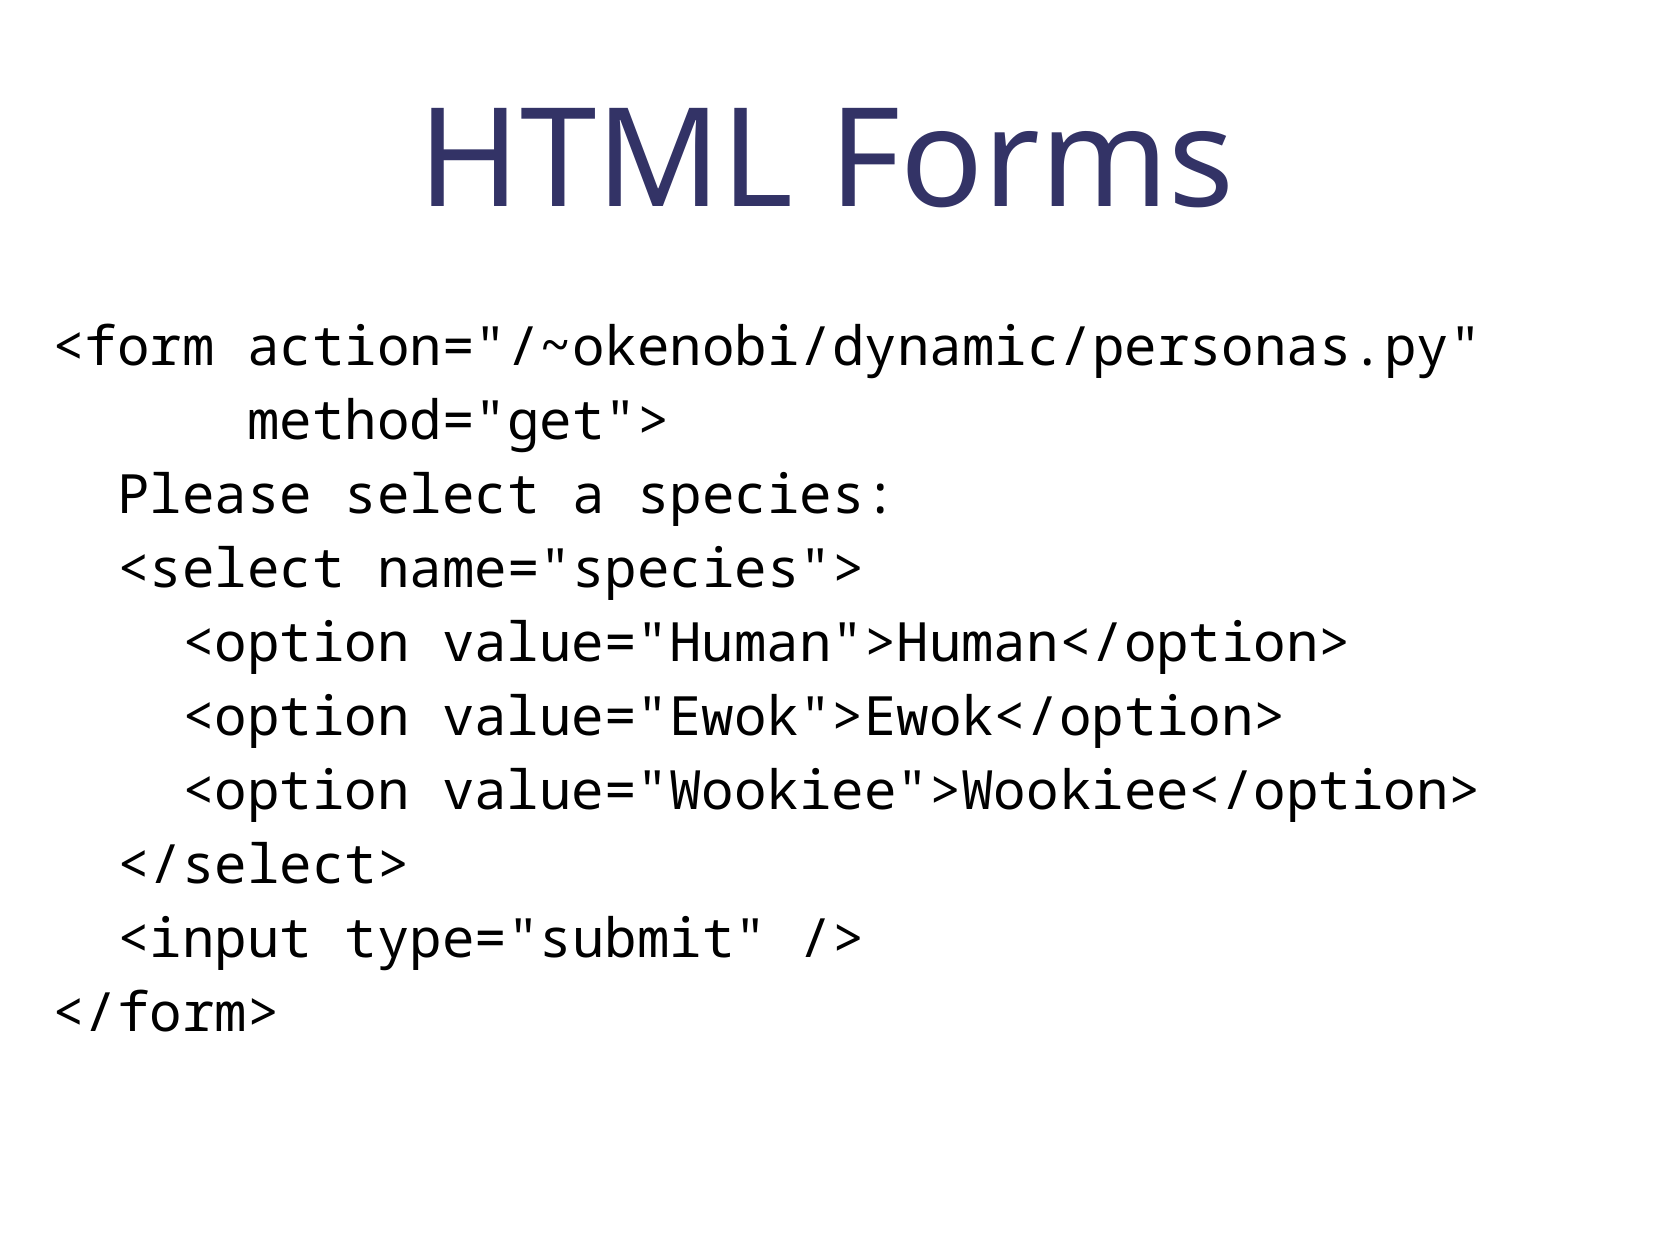

# HTML Forms
<form action="/~okenobi/dynamic/personas.py"
 method="get">
 Please select a species:
 <select name="species">
 <option value="Human">Human</option>
 <option value="Ewok">Ewok</option>
 <option value="Wookiee">Wookiee</option>
 </select>
 <input type="submit" />
</form>